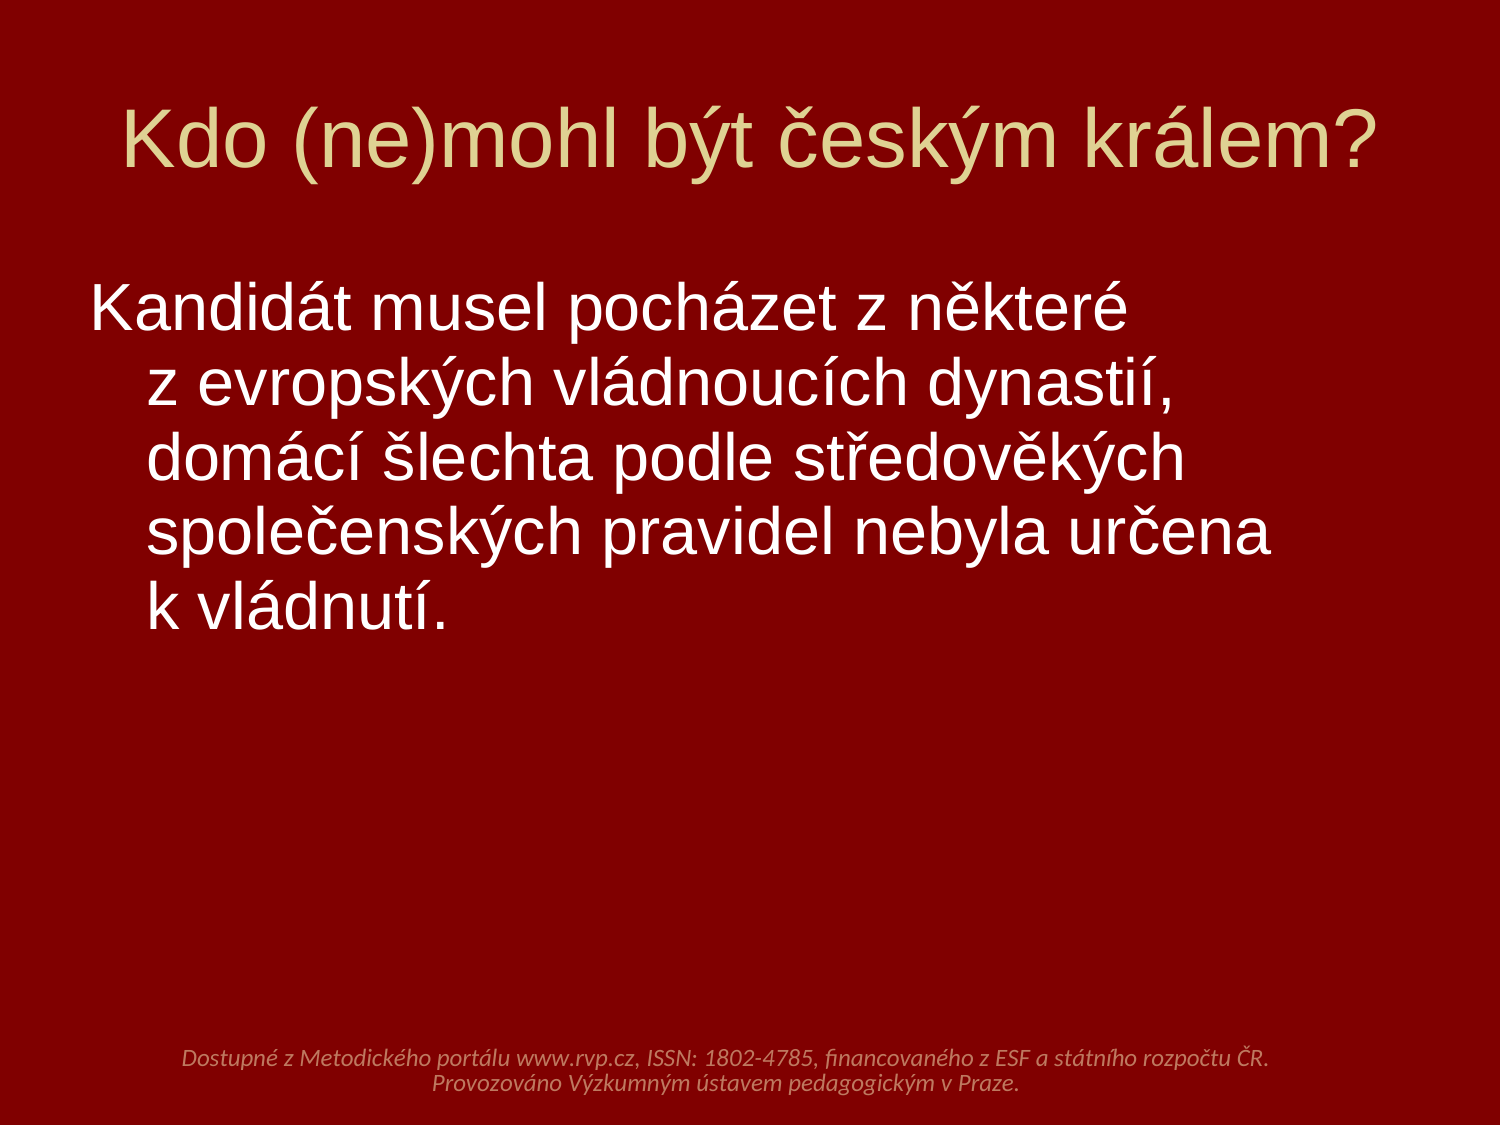

# Kdo (ne)mohl být českým králem?
Kandidát musel pocházet z některé z evropských vládnoucích dynastií, domácí šlechta podle středověkých společenských pravidel nebyla určena k vládnutí.
Dostupné z Metodického portálu www.rvp.cz, ISSN: 1802-4785, financovaného z ESF a státního rozpočtu ČR. Provozováno Výzkumným ústavem pedagogickým v Praze.